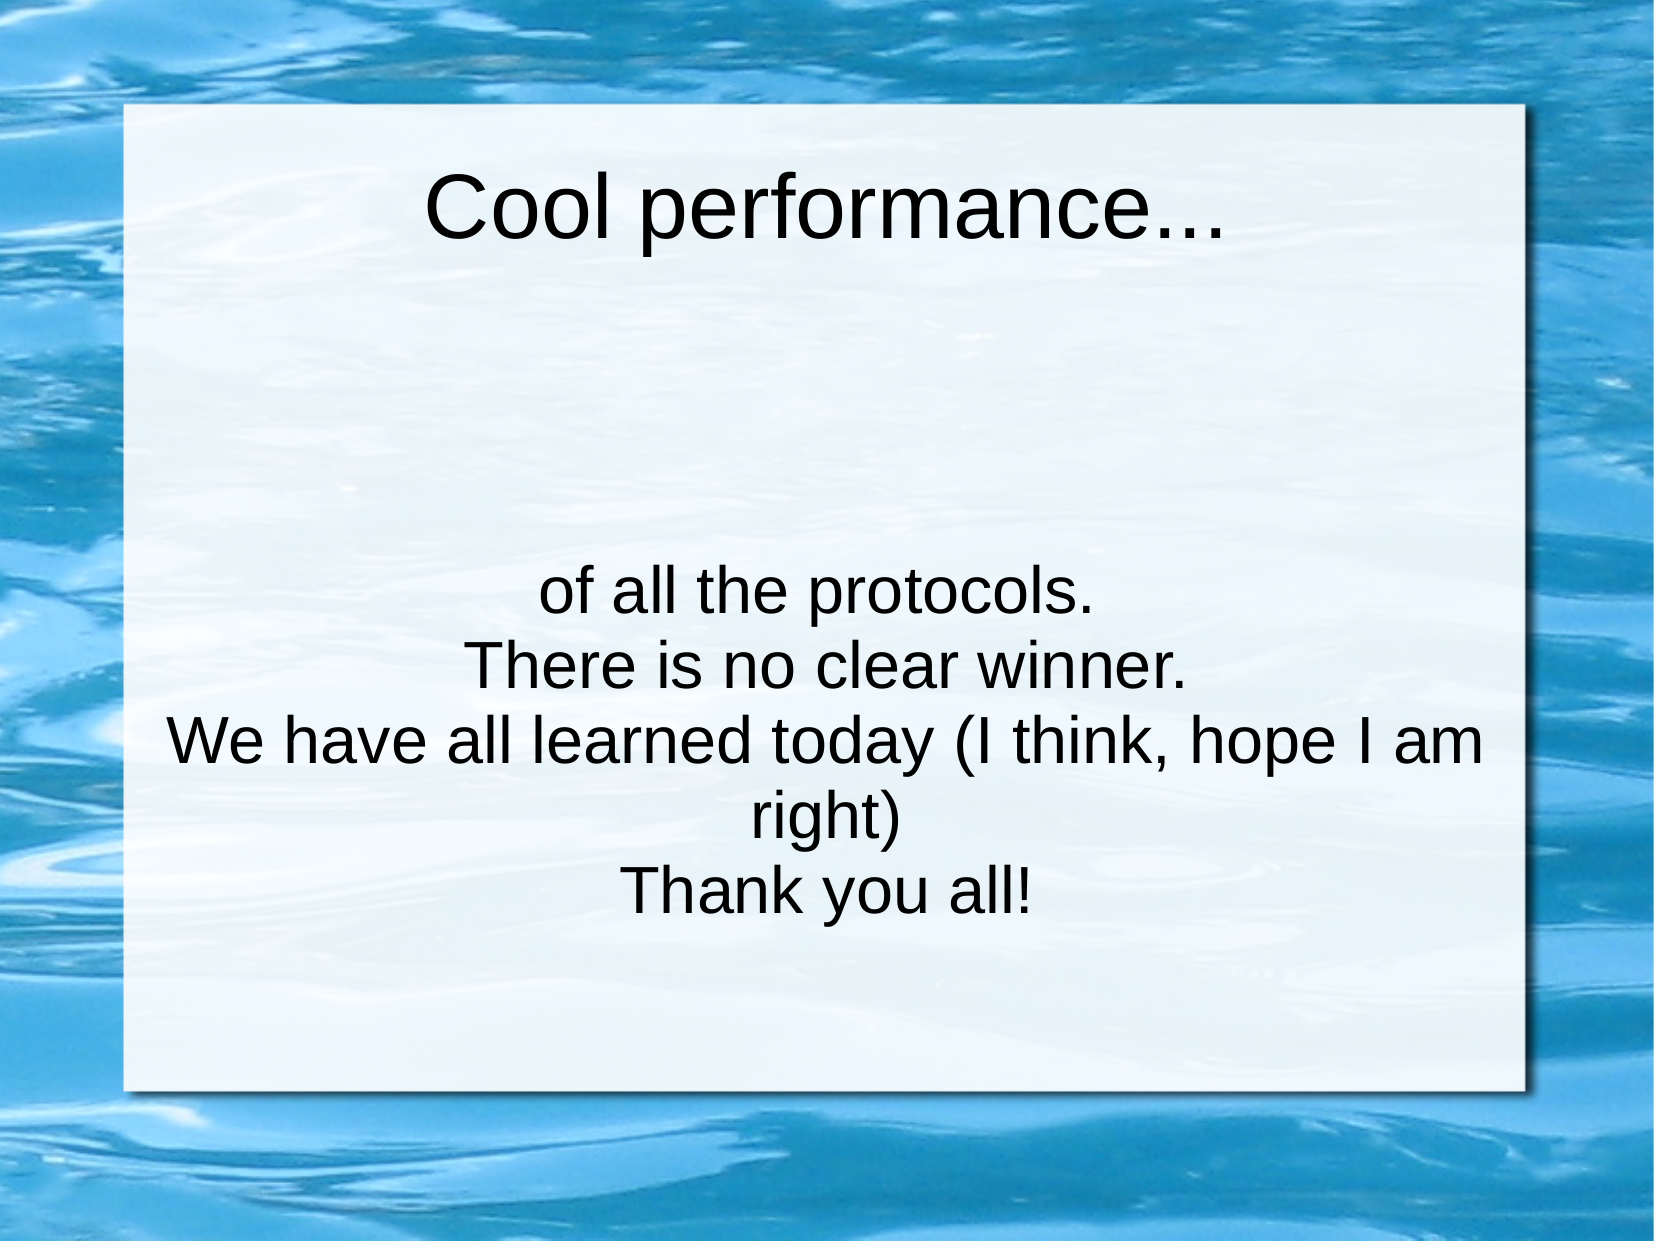

# Cool performance...
of all the protocols.
There is no clear winner.
We have all learned today (I think, hope I am right)
Thank you all!